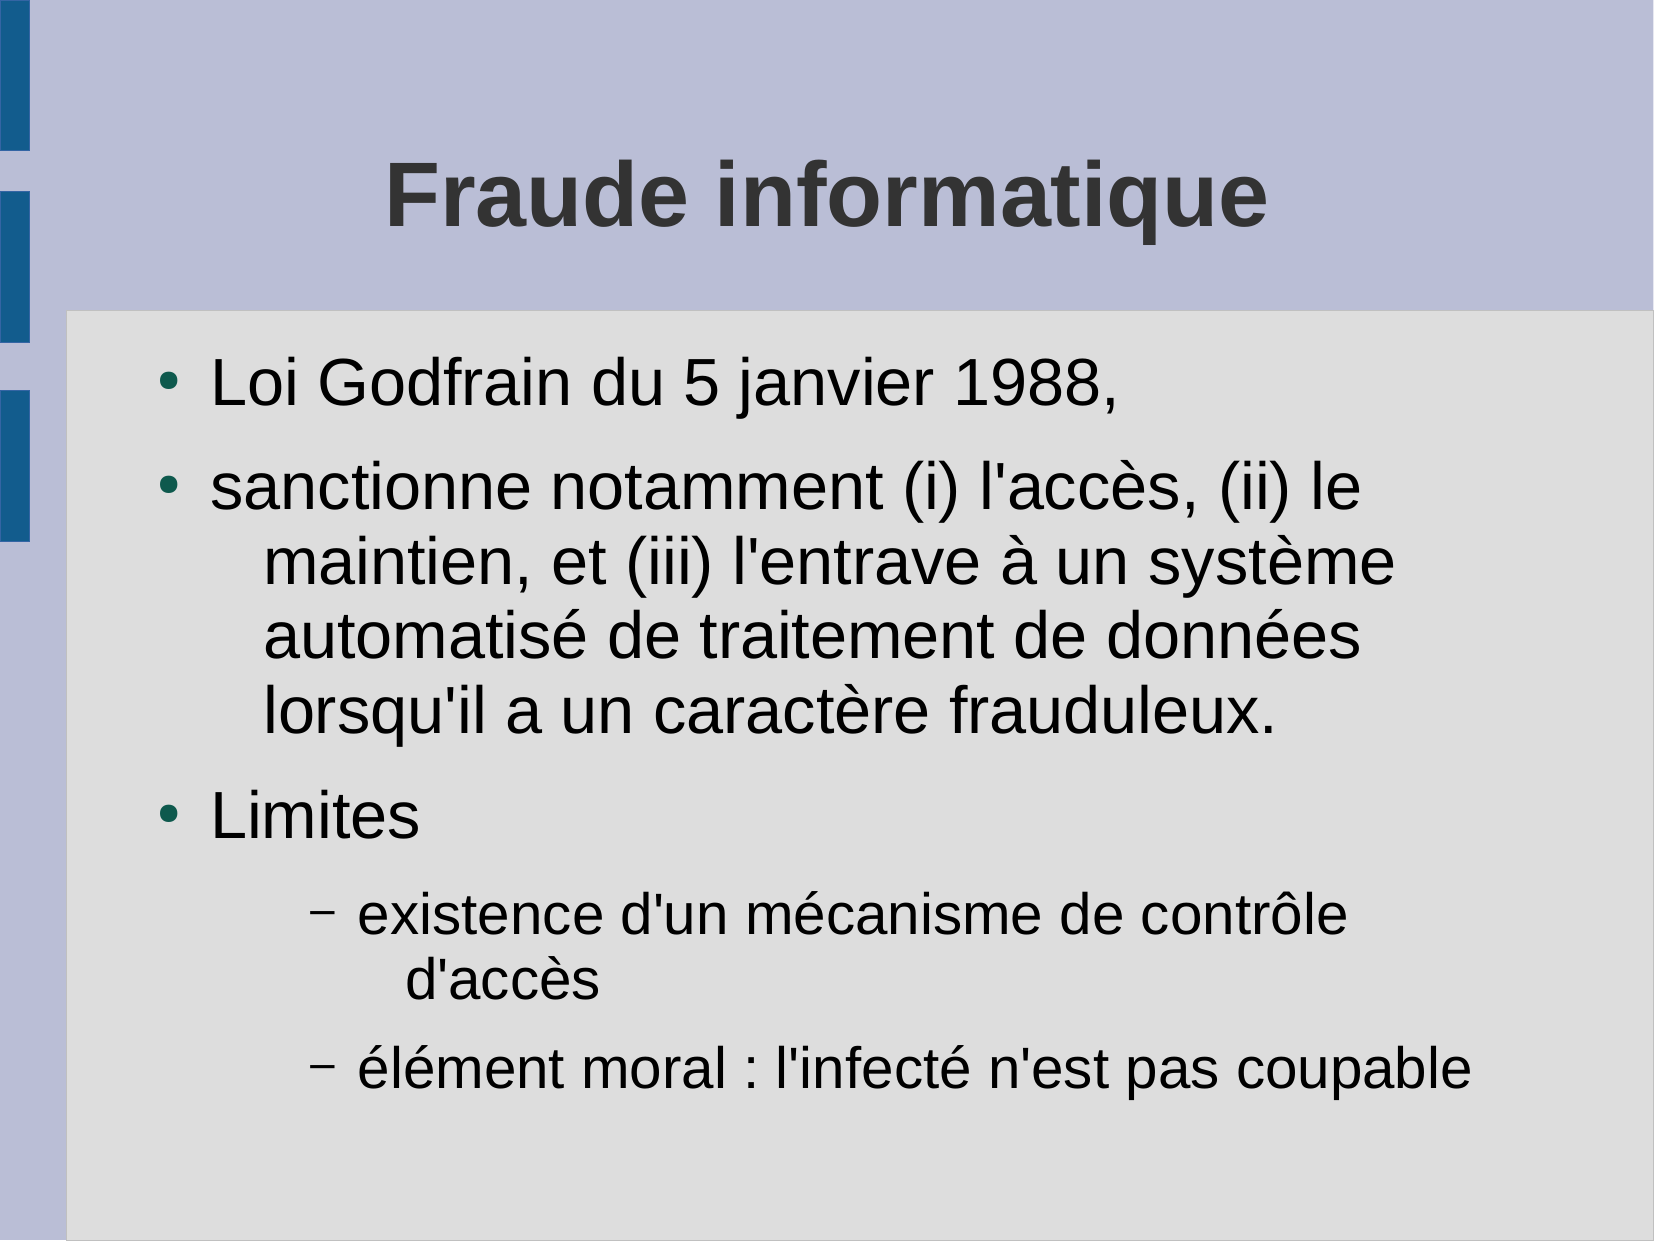

# Fraude informatique
Loi Godfrain du 5 janvier 1988,
sanctionne notamment (i) l'accès, (ii) le maintien, et (iii) l'entrave à un système automatisé de traitement de données lorsqu'il a un caractère frauduleux.
Limites
existence d'un mécanisme de contrôle d'accès
élément moral : l'infecté n'est pas coupable